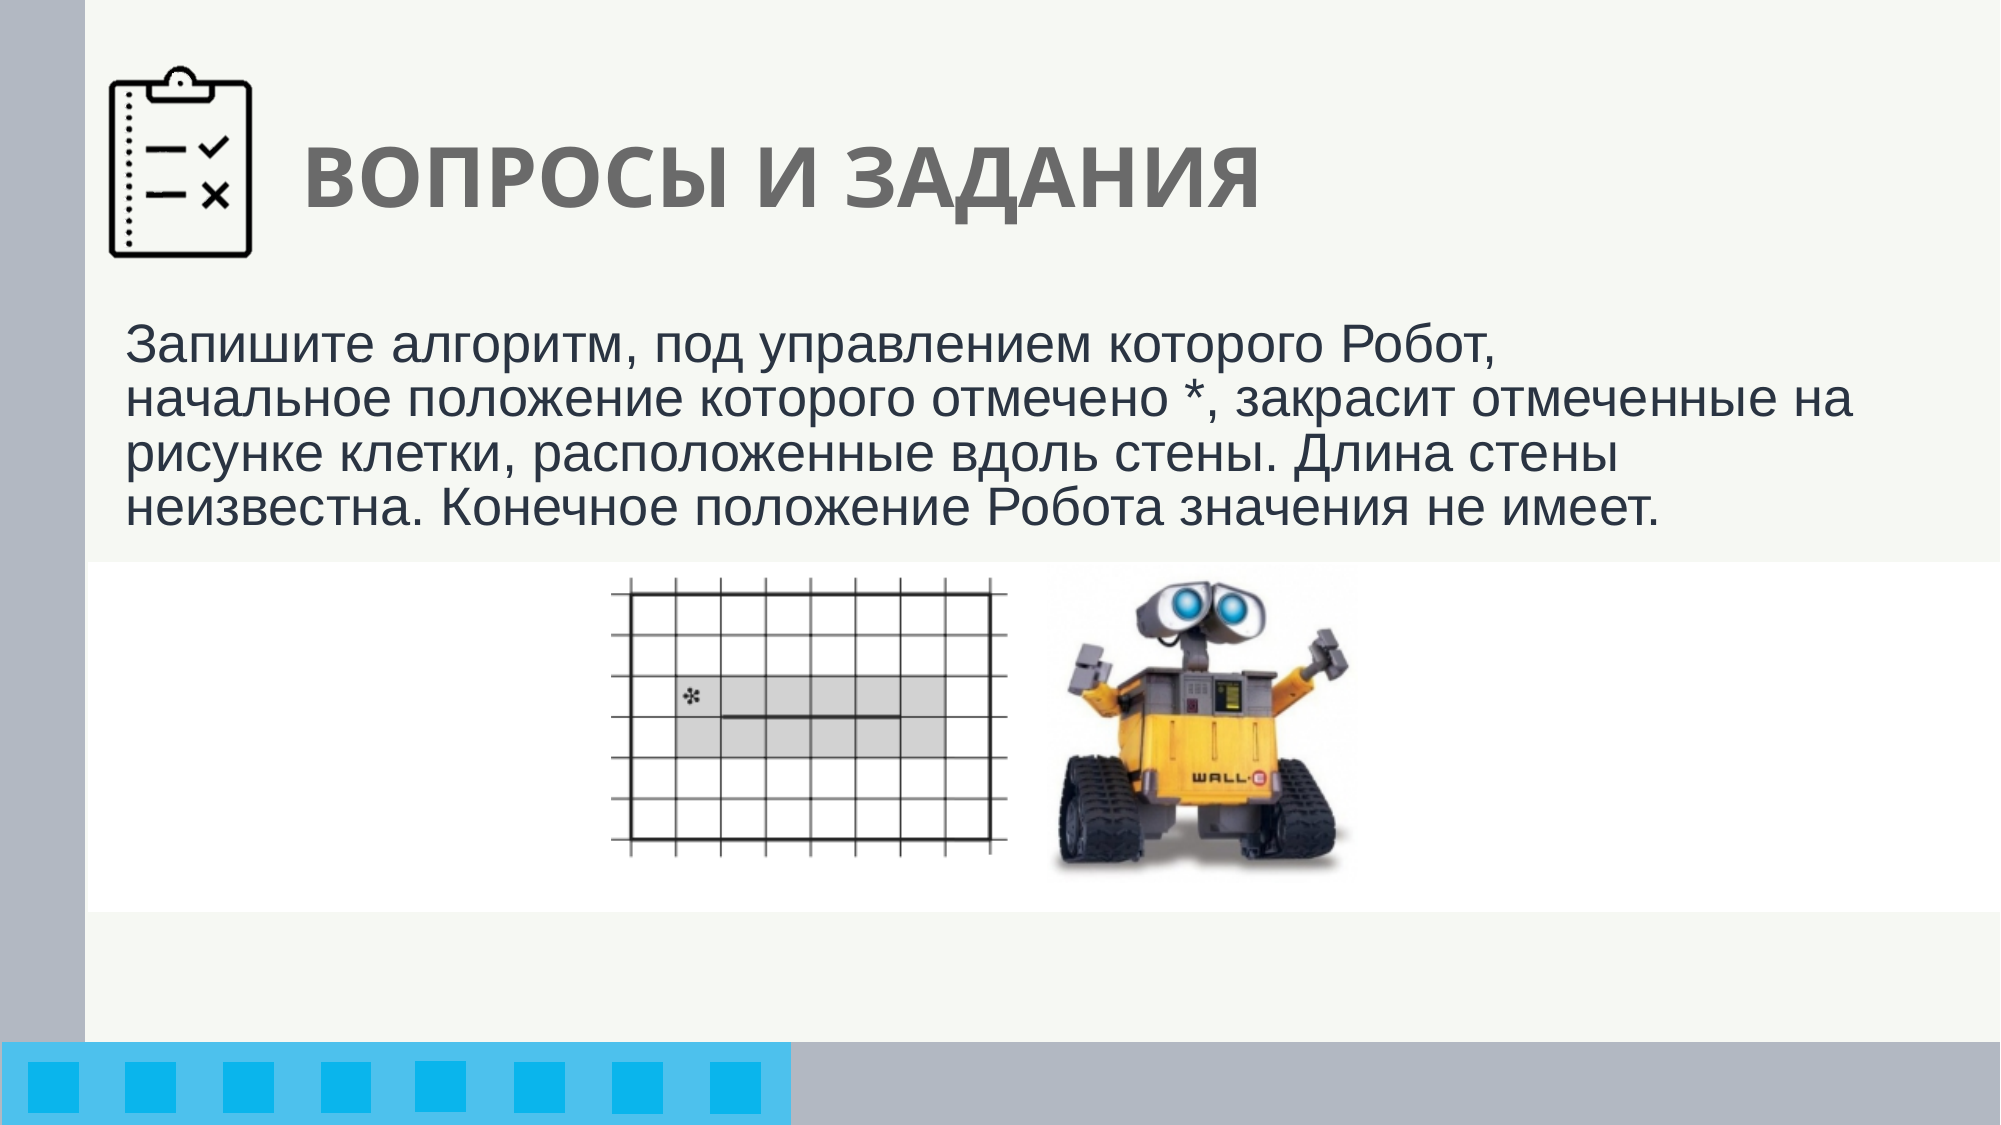

# ВОПРОСЫ И ЗАДАНИЯ
Запишите алгоритм, под управлением которого Робот,
начальное положение которого отмечено *, закрасит отмеченные на рисунке клетки, расположенные вдоль стены. Длина стены неизвестна. Конечное положение Робота значения не имеет.